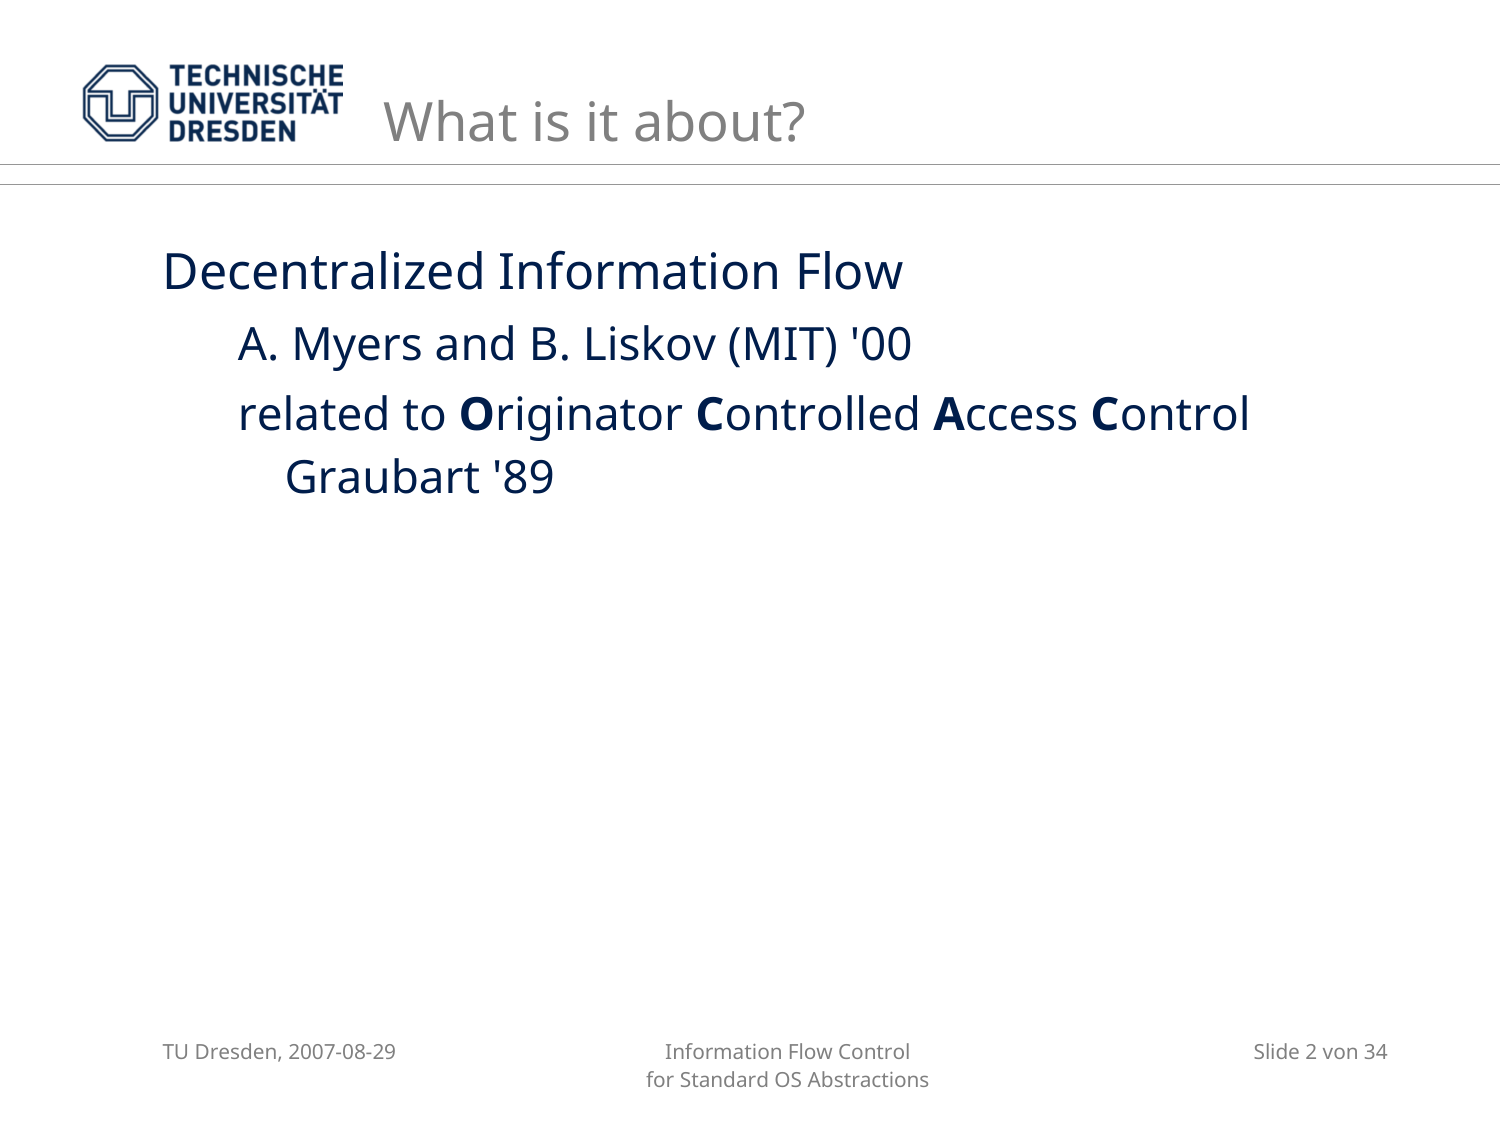

# What is it about?
Decentralized Information Flow
A. Myers and B. Liskov (MIT) '00
related to Originator Controlled Access Control Graubart '89
Presentation Title
2